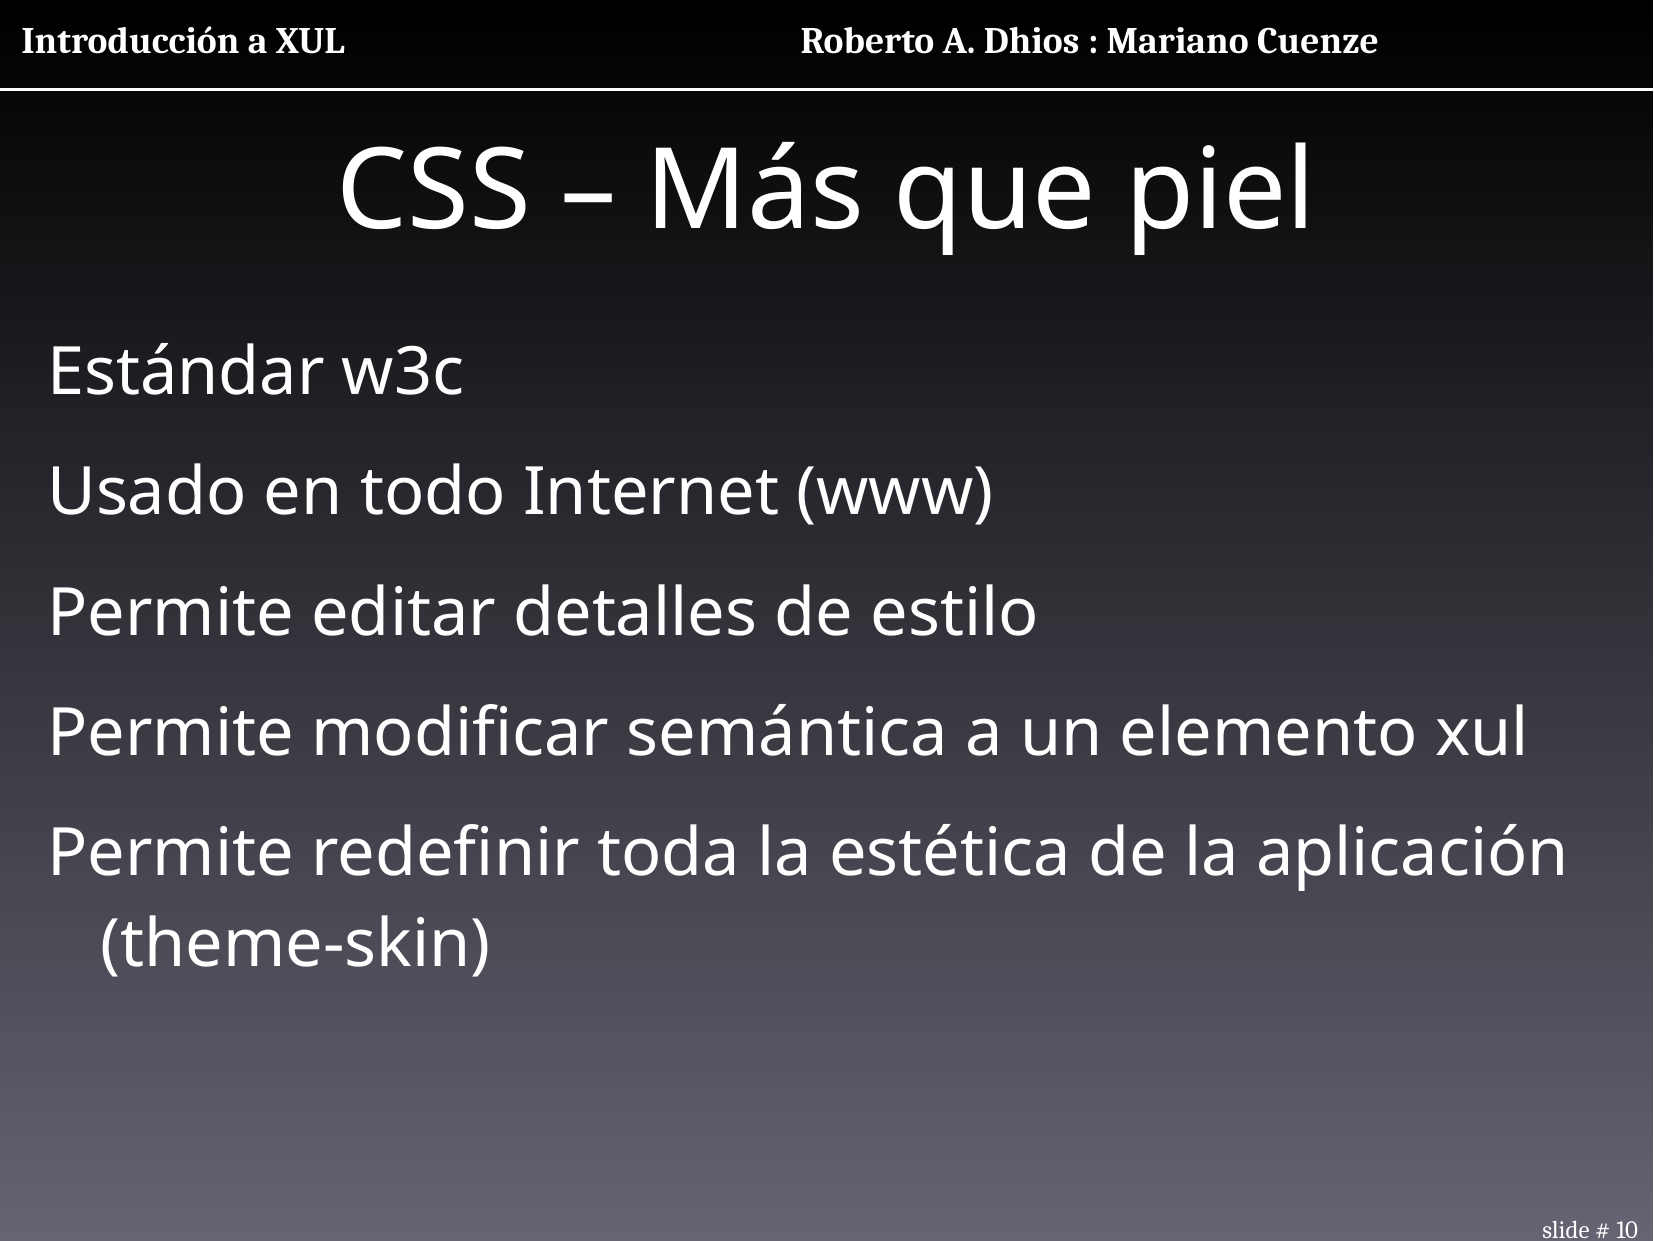

Introducción a XUL						 Roberto A. Dhios : Mariano Cuenze
# CSS – Más que piel
Estándar w3c
Usado en todo Internet (www)
Permite editar detalles de estilo
Permite modificar semántica a un elemento xul
Permite redefinir toda la estética de la aplicación (theme-skin)